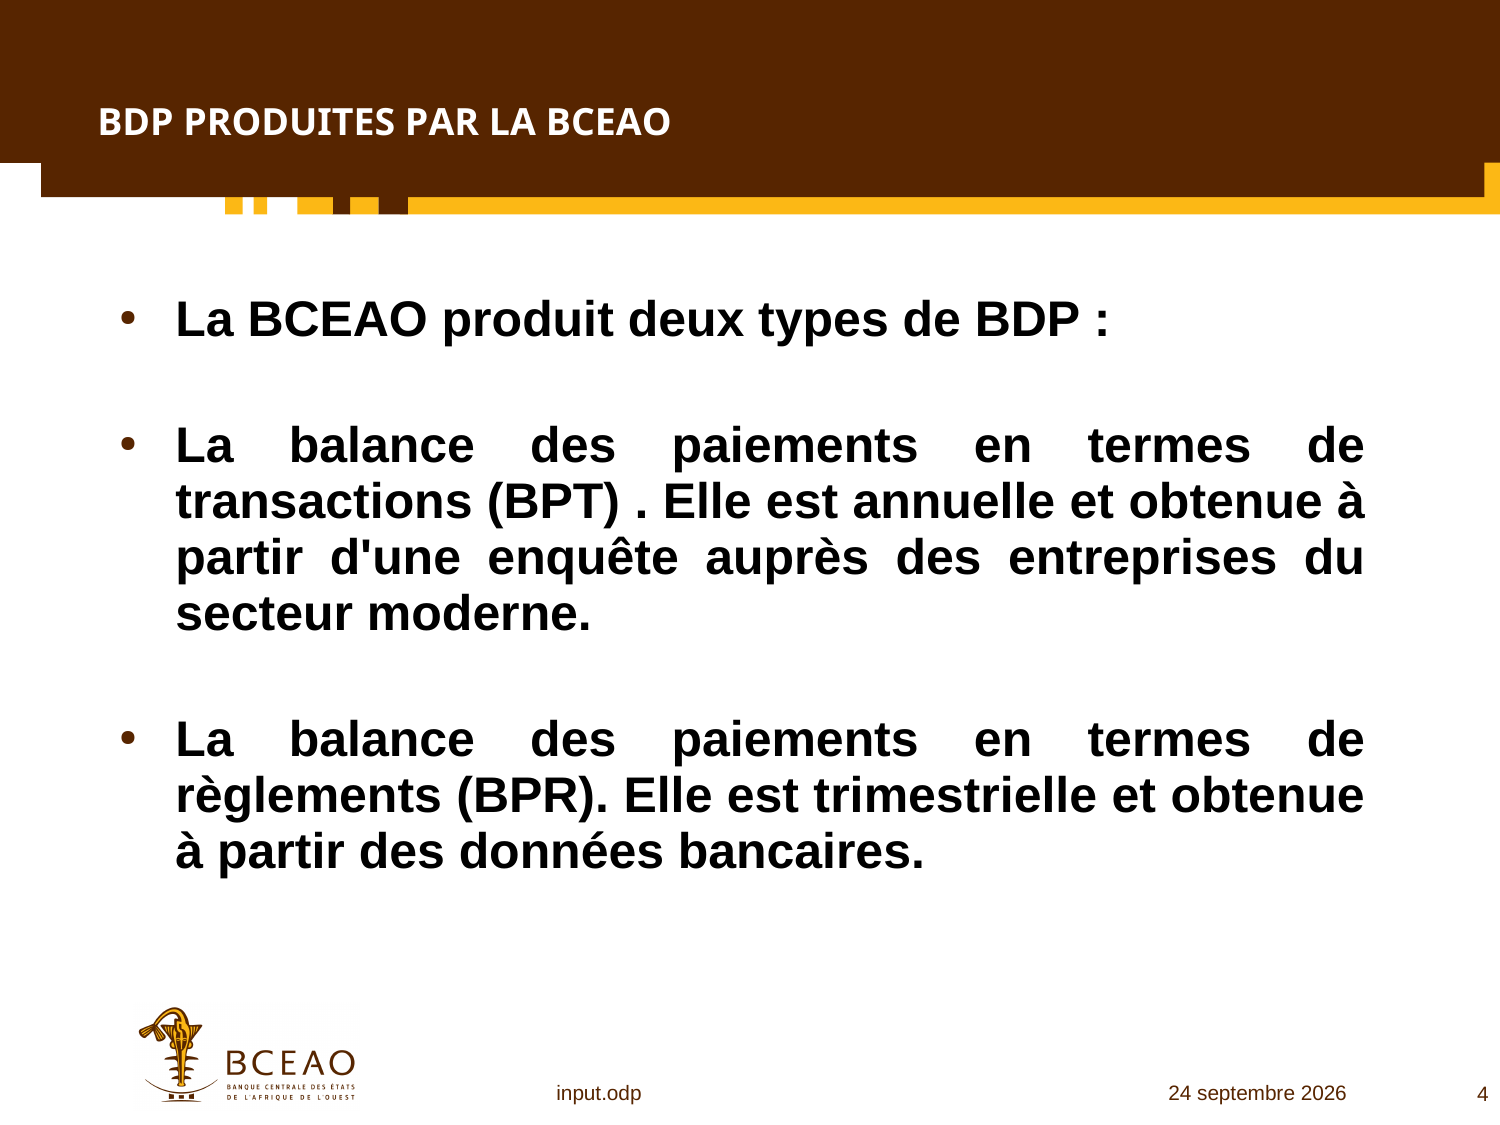

# BDP PRODUITES PAR LA BCEAO
La BCEAO produit deux types de BDP :
La balance des paiements en termes de transactions (BPT) . Elle est annuelle et obtenue à partir d'une enquête auprès des entreprises du secteur moderne.
La balance des paiements en termes de règlements (BPR). Elle est trimestrielle et obtenue à partir des données bancaires.